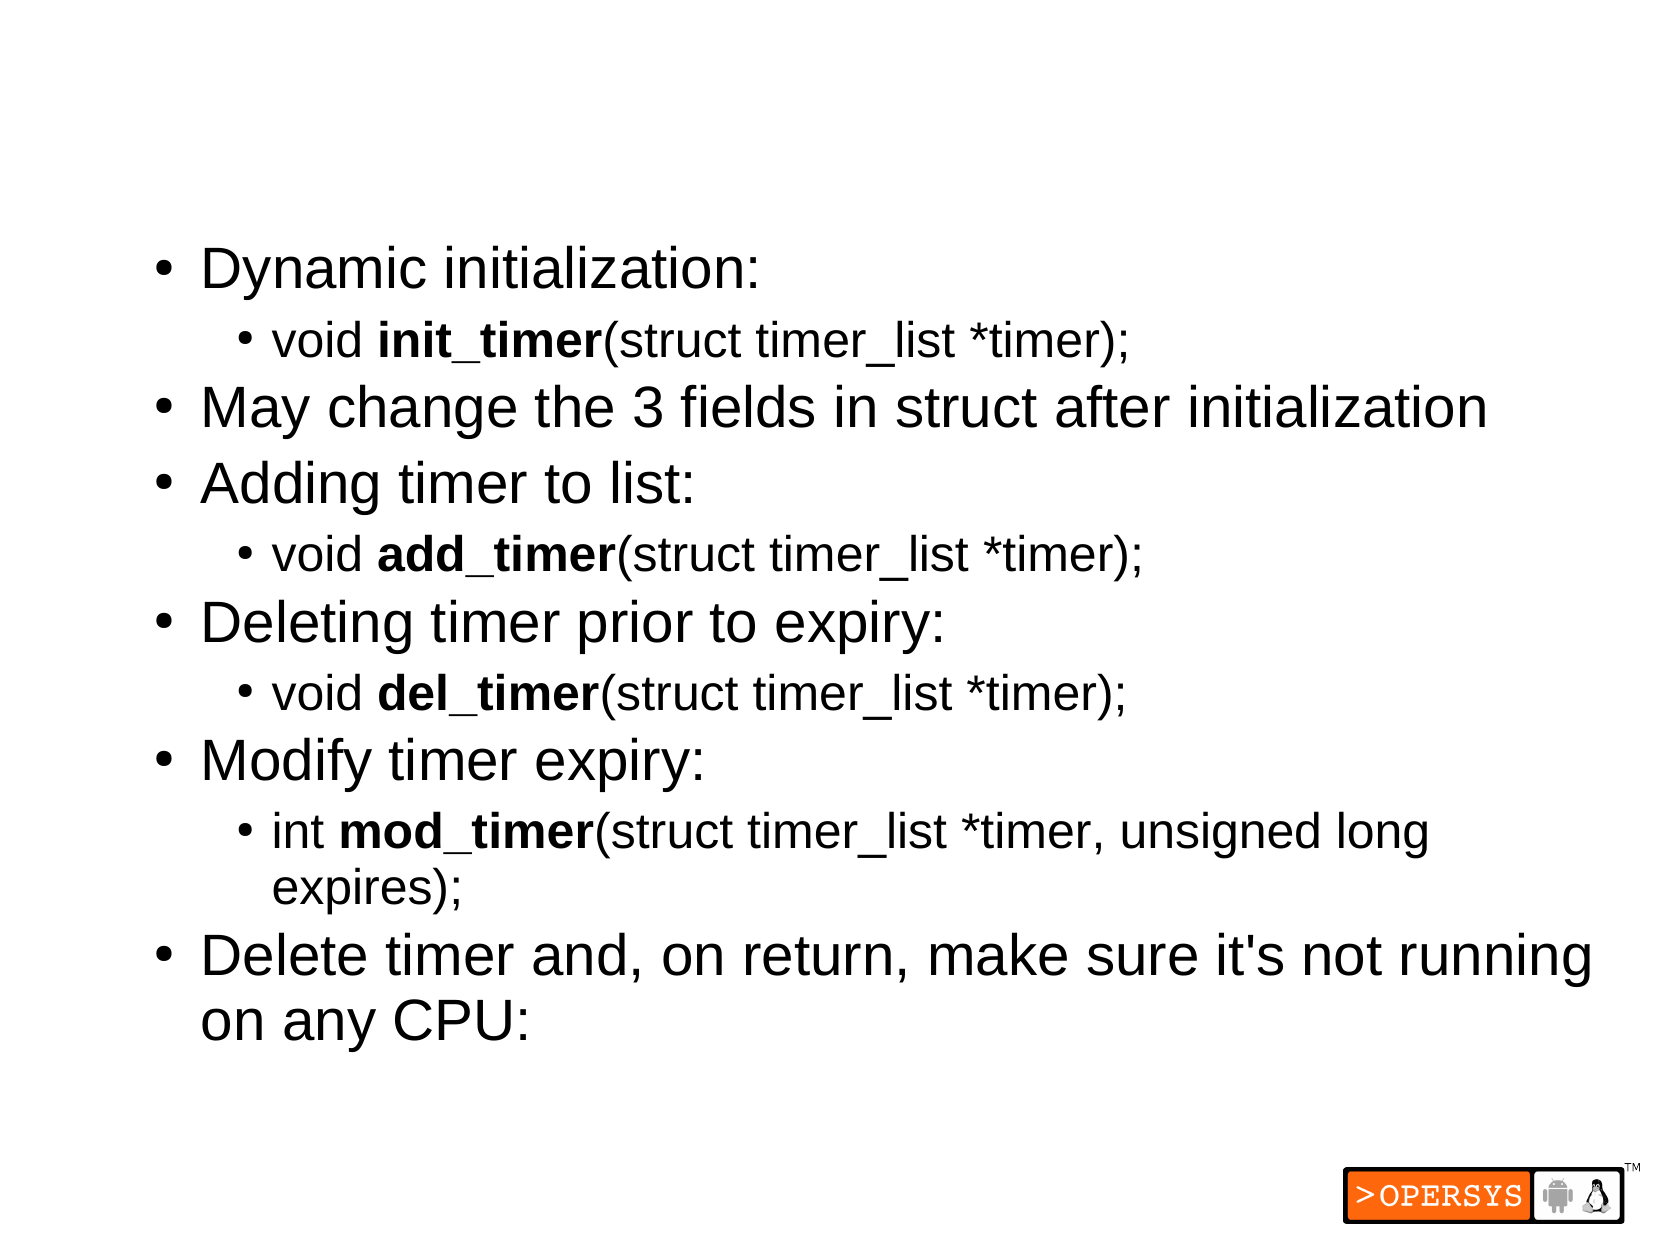

# Dynamic initialization:
void init_timer(struct timer_list *timer);
May change the 3 fields in struct after initialization
Adding timer to list:
void add_timer(struct timer_list *timer);
Deleting timer prior to expiry:
void del_timer(struct timer_list *timer);
Modify timer expiry:
int mod_timer(struct timer_list *timer, unsigned long expires);
Delete timer and, on return, make sure it's not running on any CPU: